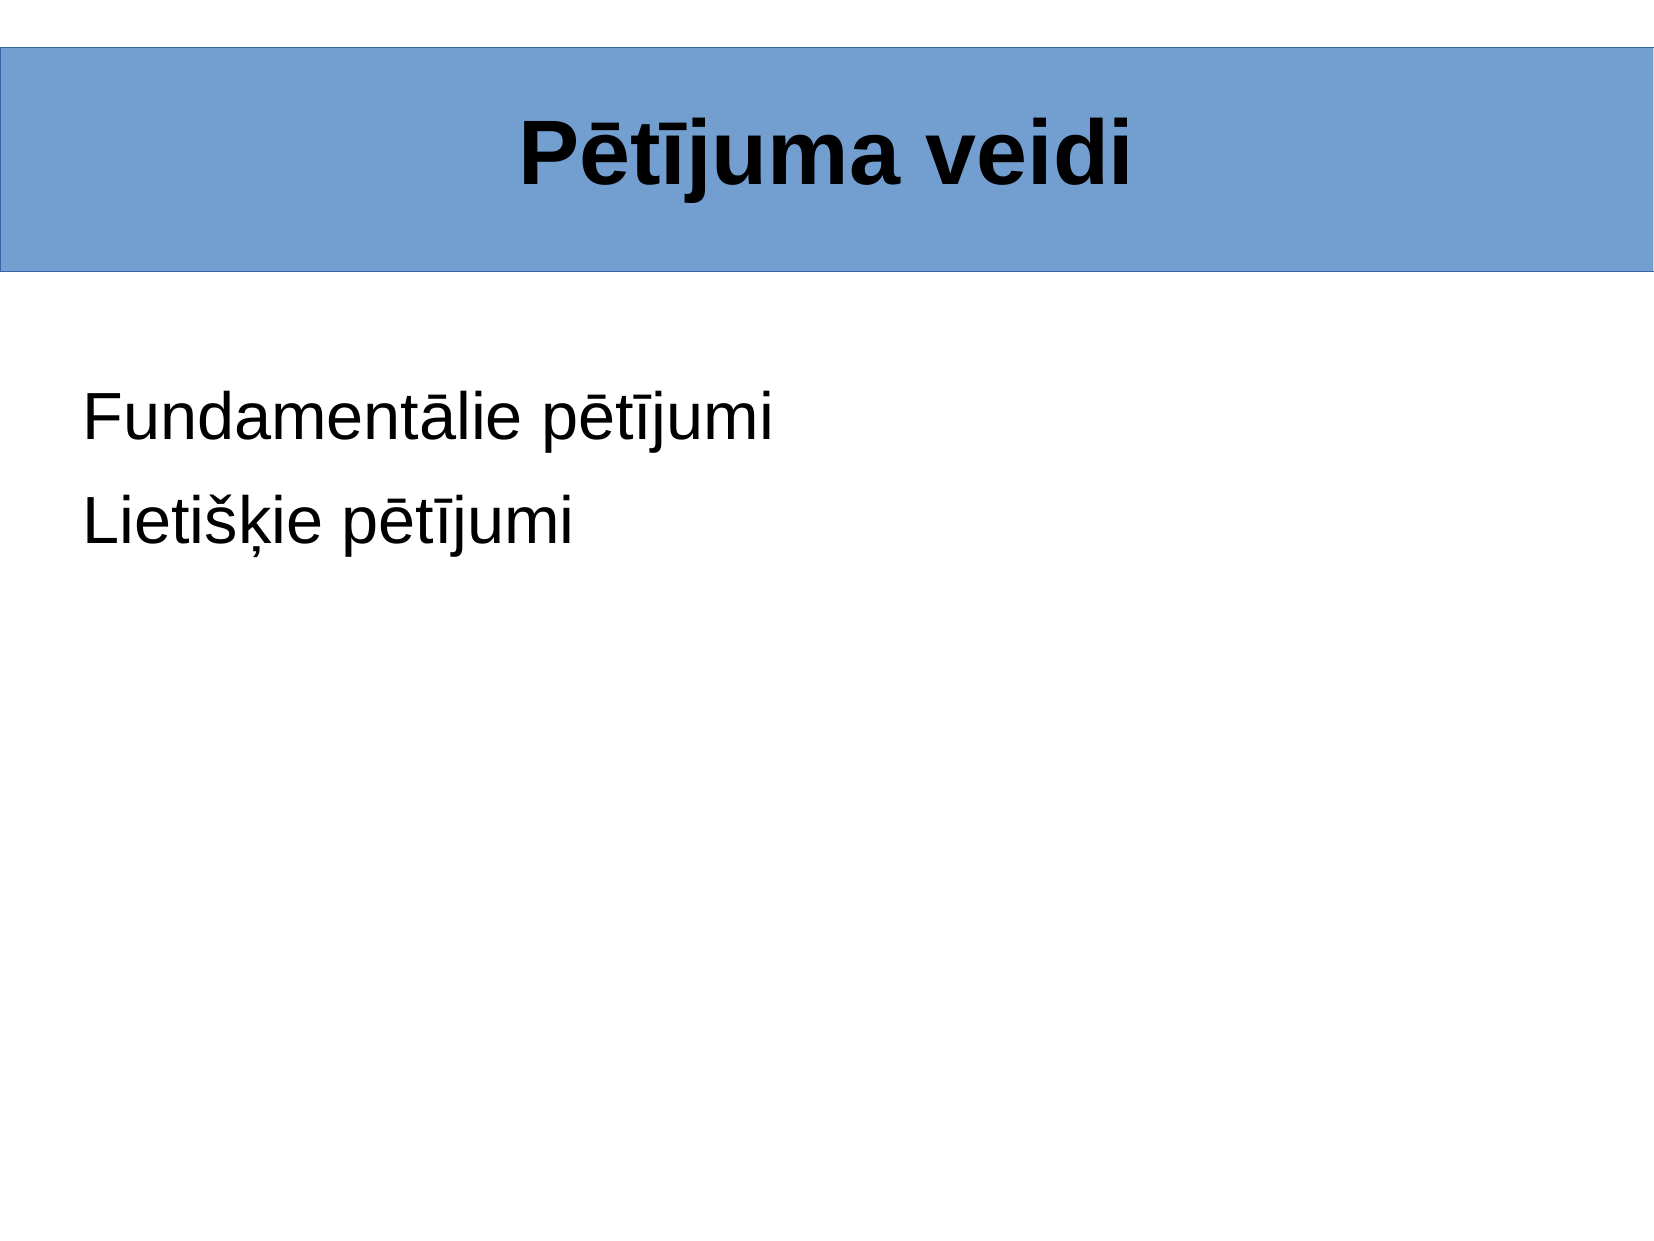

# Pētījuma veidi
Fundamentālie pētījumi
Lietišķie pētījumi